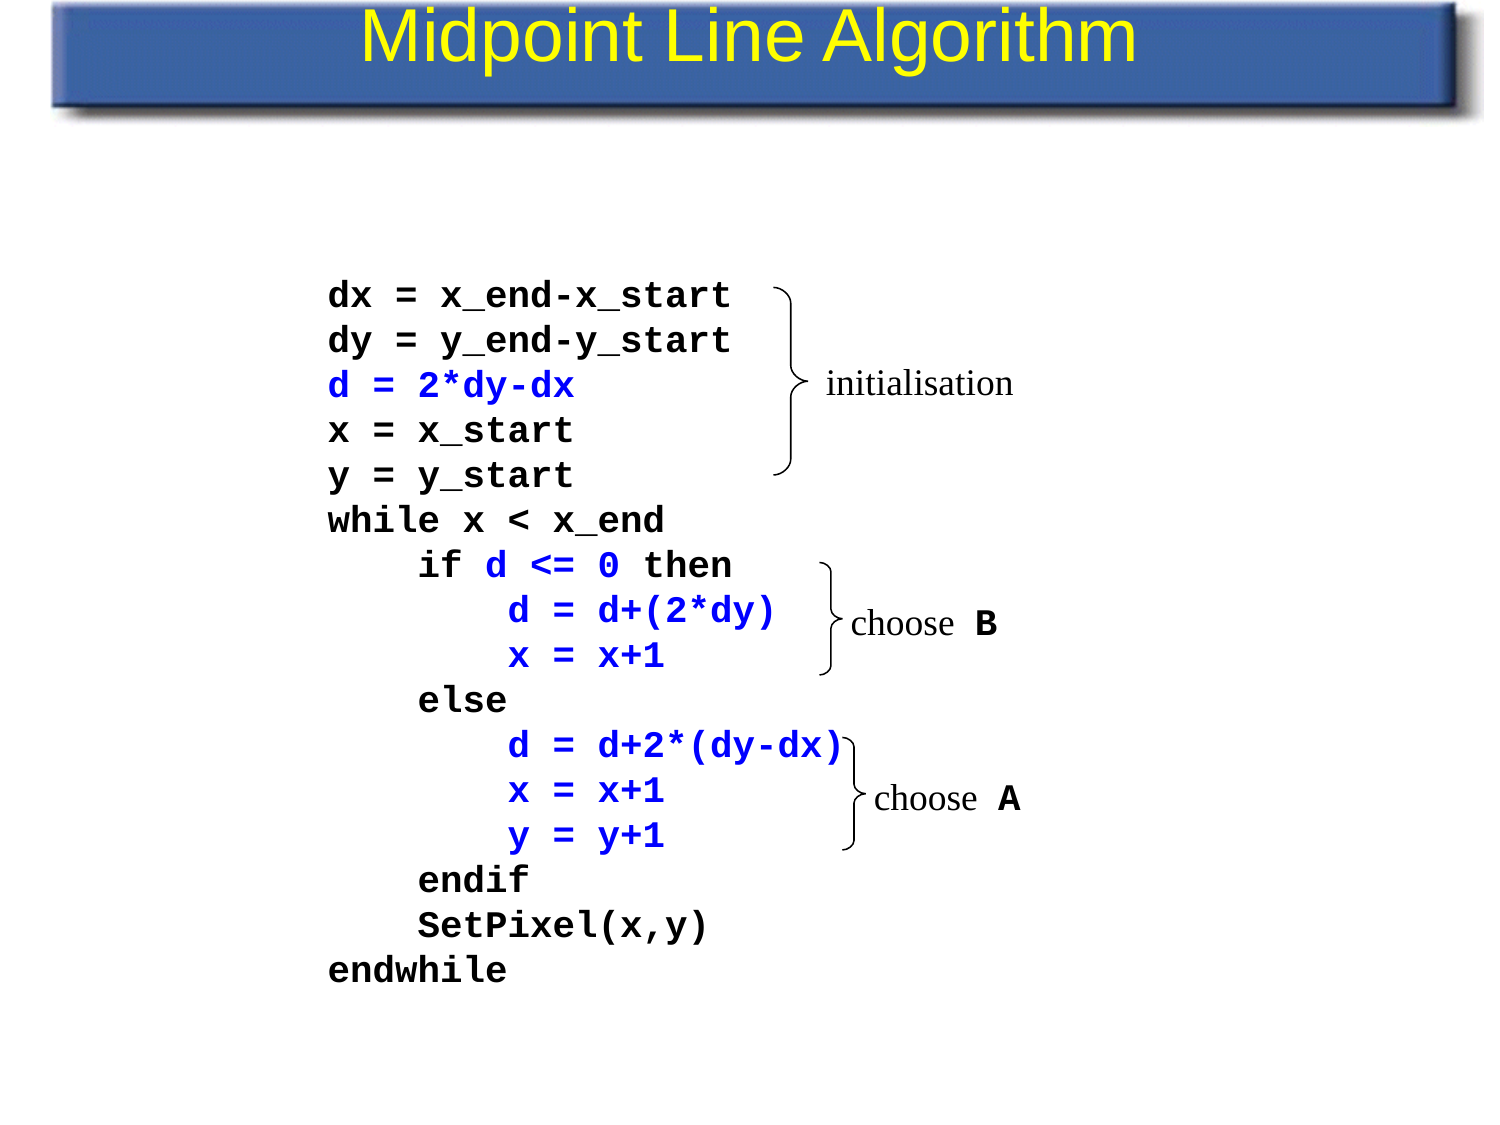

# Midpoint Line Algorithm
dx = x_end-x_start
dy = y_end-y_start
d = 2*dy-dx
x = x_start
y = y_start
while x < x_end
 if d <= 0 then
 d = d+(2*dy)
 x = x+1
 else
 d = d+2*(dy-dx)
 x = x+1
 y = y+1
 endif
 SetPixel(x,y)
endwhile
initialisation
choose B
choose A